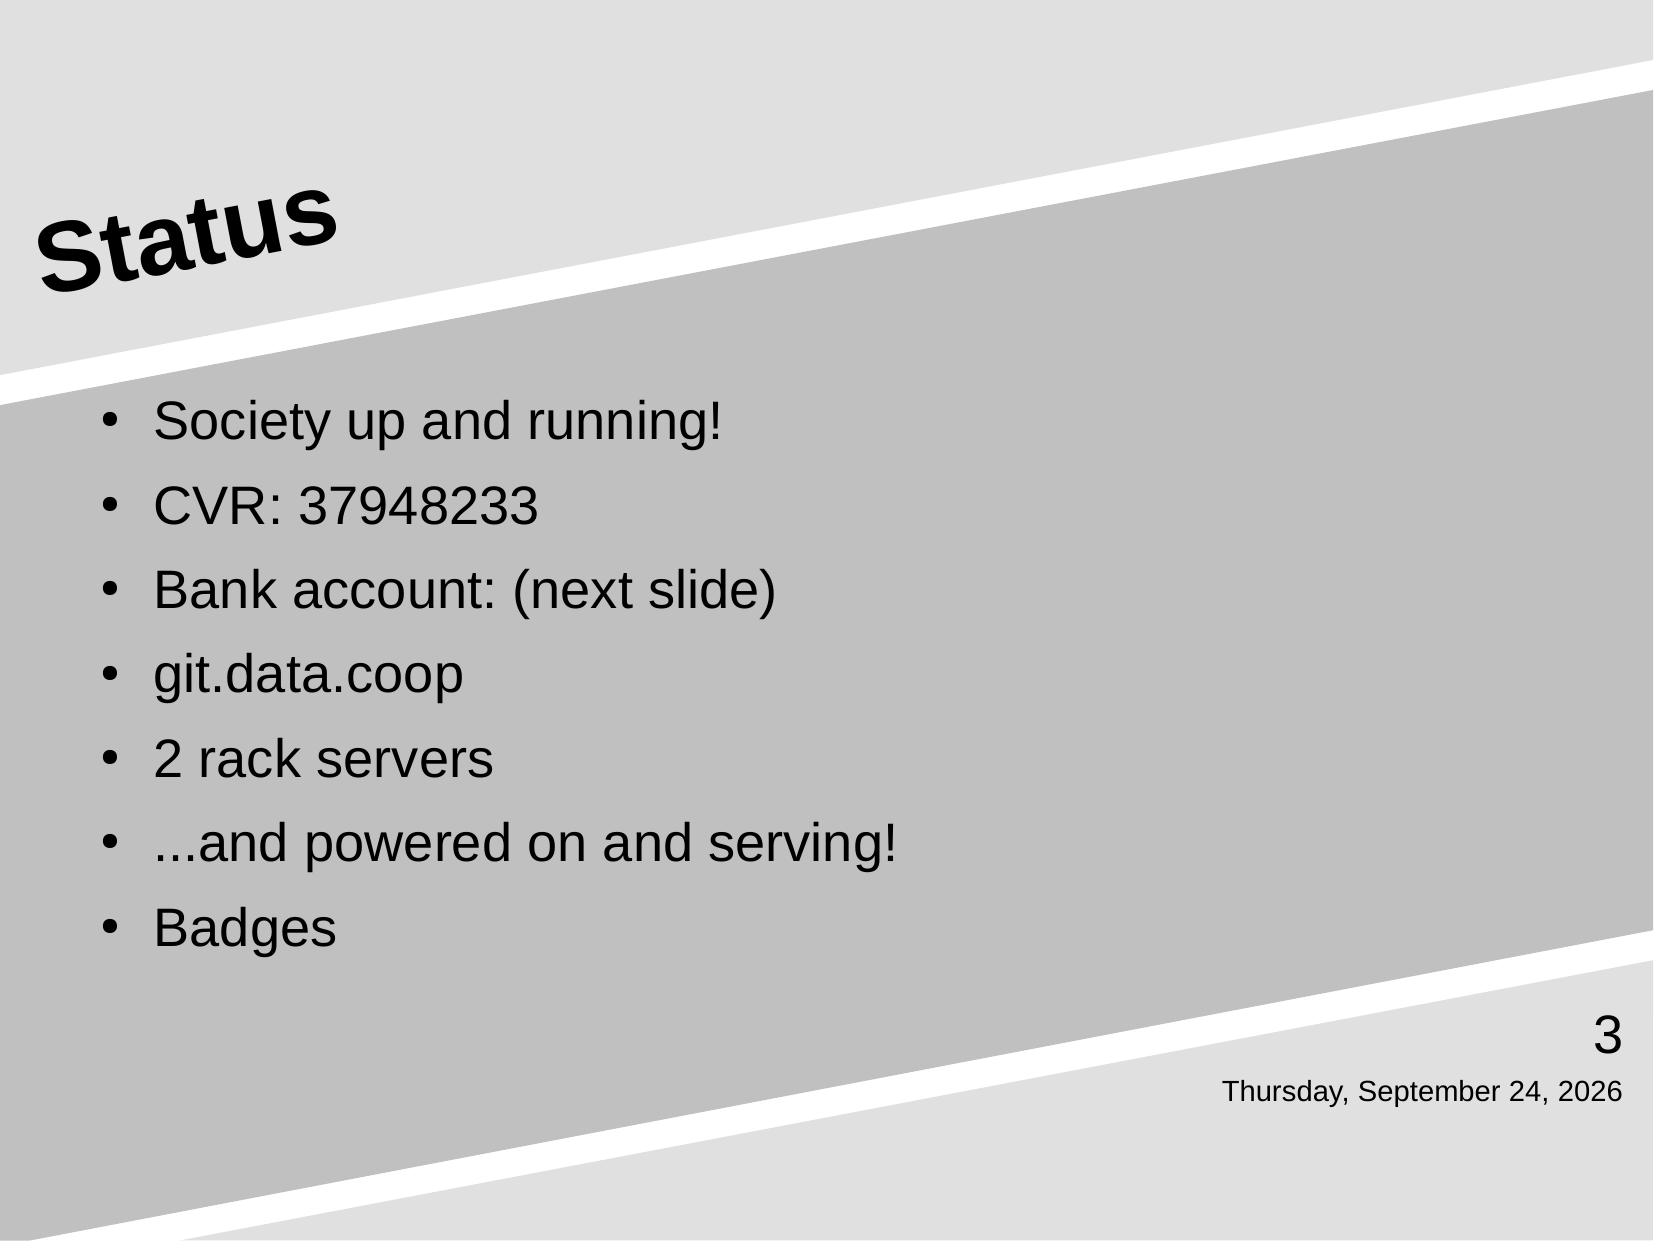

# Status
Society up and running!
CVR: 37948233
Bank account: (next slide)
git.data.coop
2 rack servers
...and powered on and serving!
Badges
3